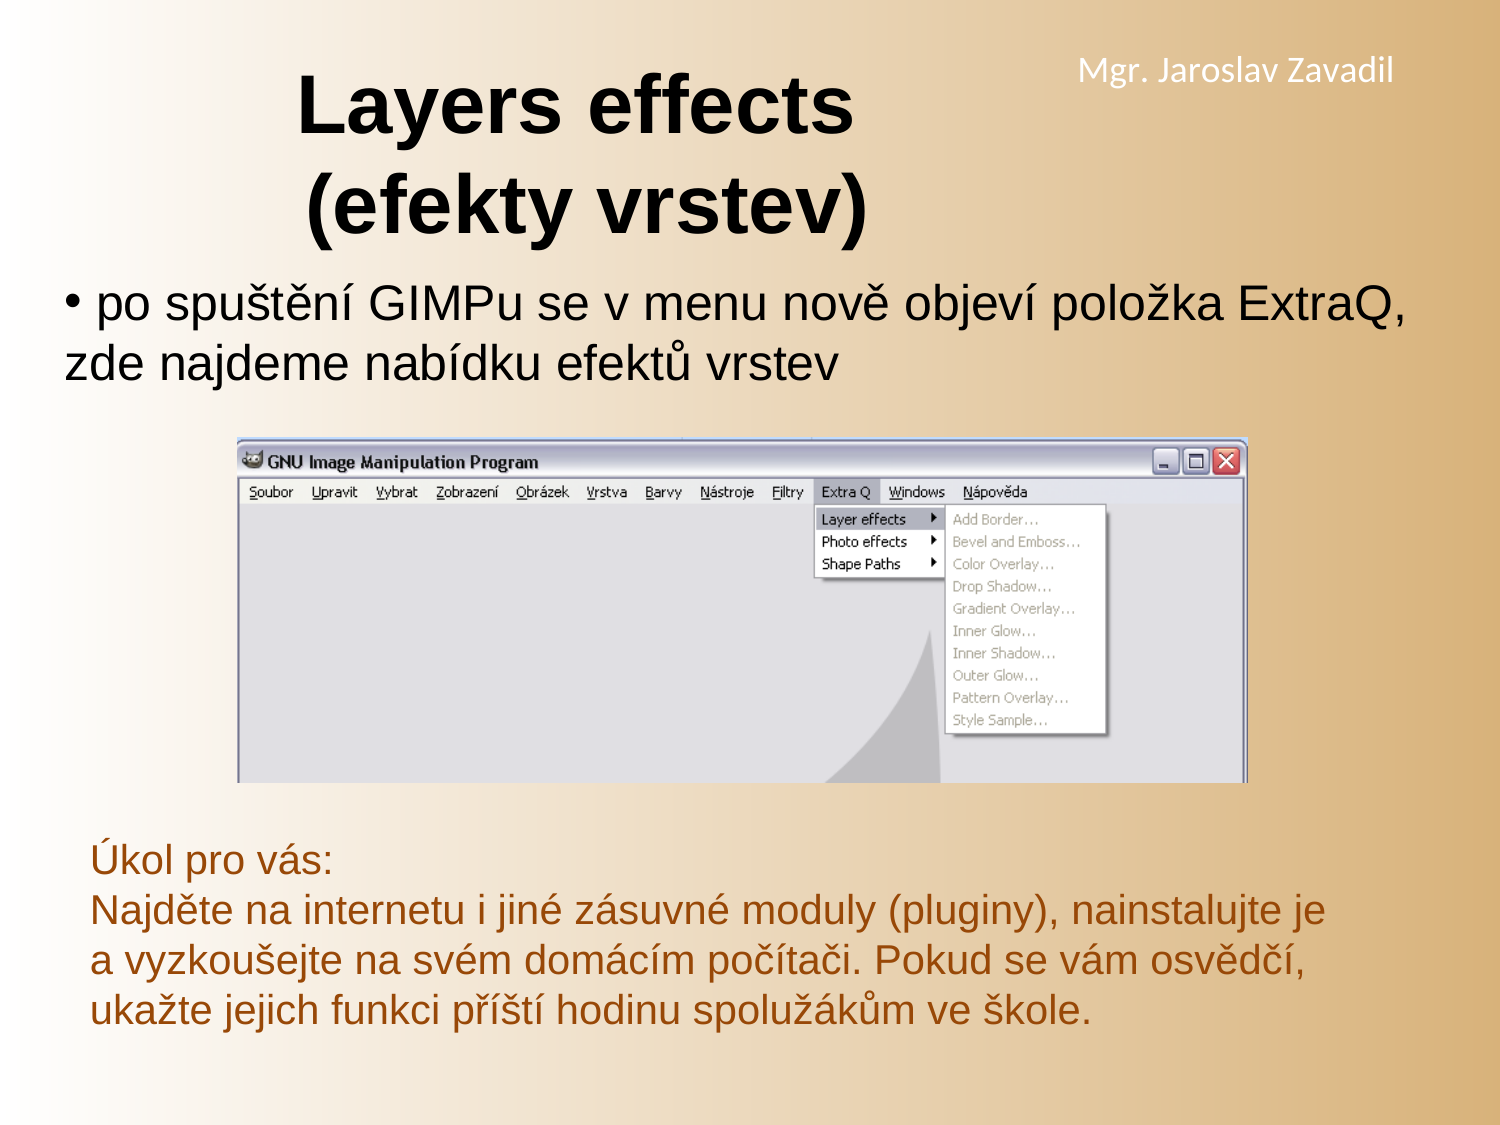

# Layers effects (efekty vrstev)
Mgr. Jaroslav Zavadil
 po spuštění GIMPu se v menu nově objeví položka ExtraQ,
zde najdeme nabídku efektů vrstev
Úkol pro vás:
Najděte na internetu i jiné zásuvné moduly (pluginy), nainstalujte je
a vyzkoušejte na svém domácím počítači. Pokud se vám osvědčí, ukažte jejich funkci příští hodinu spolužákům ve škole.